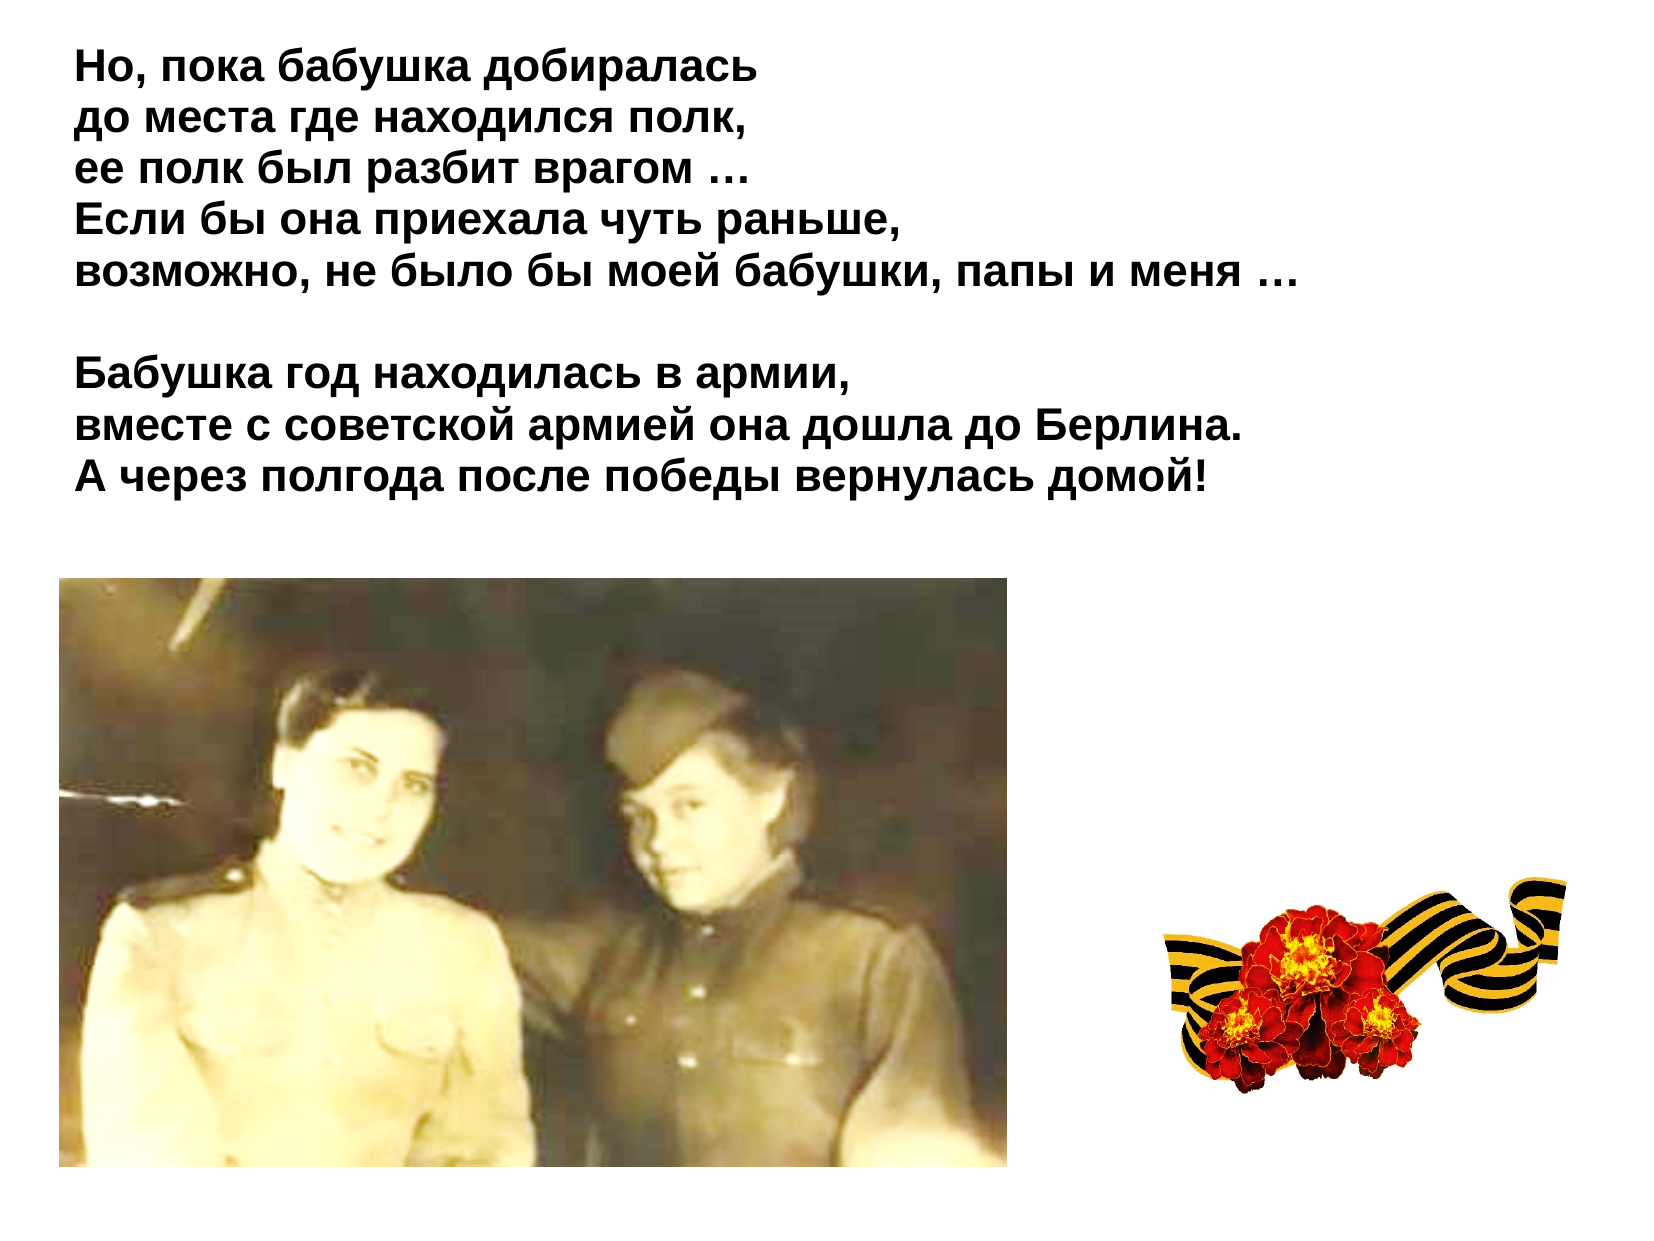

Но, пока бабушка добиралась
до места где находился полк,
ее полк был разбит врагом …
Если бы она приехала чуть раньше,
возможно, не было бы моей бабушки, папы и меня …
Бабушка год находилась в армии,
вместе с советской армией она дошла до Берлина.
А через полгода после победы вернулась домой!